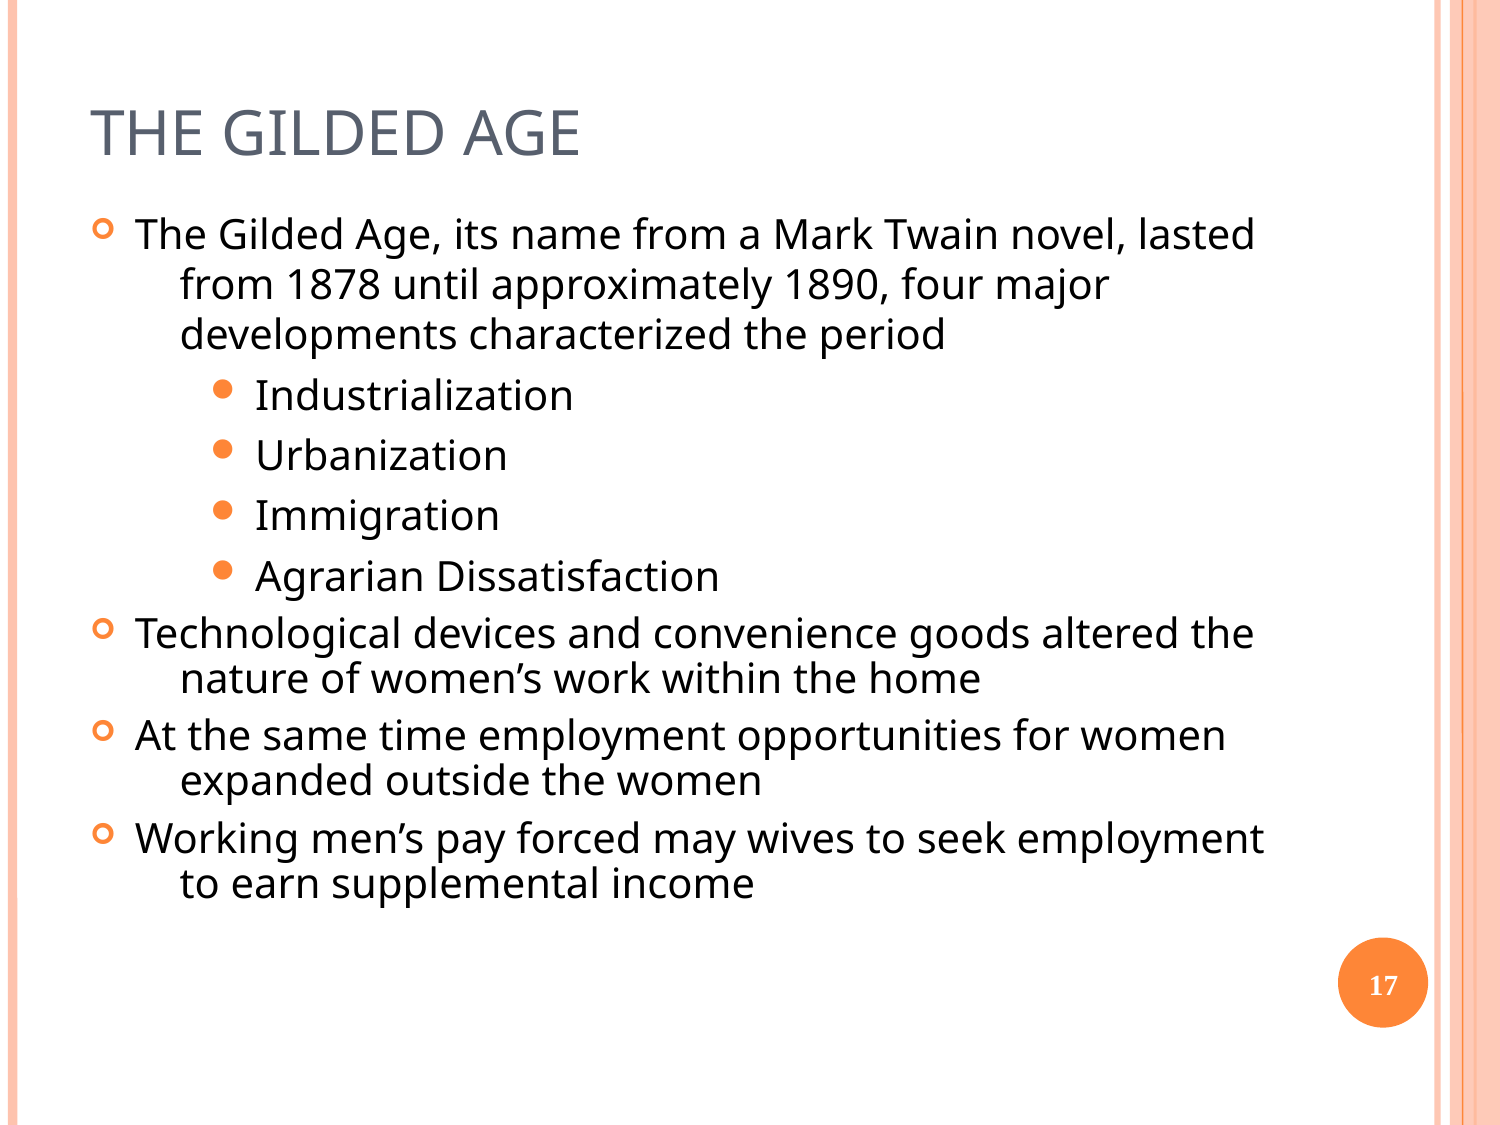

# The Gilded Age
The Gilded Age, its name from a Mark Twain novel, lasted from 1878 until approximately 1890, four major developments characterized the period
Industrialization
Urbanization
Immigration
Agrarian Dissatisfaction
Technological devices and convenience goods altered the nature of women’s work within the home
At the same time employment opportunities for women expanded outside the women
Working men’s pay forced may wives to seek employment to earn supplemental income